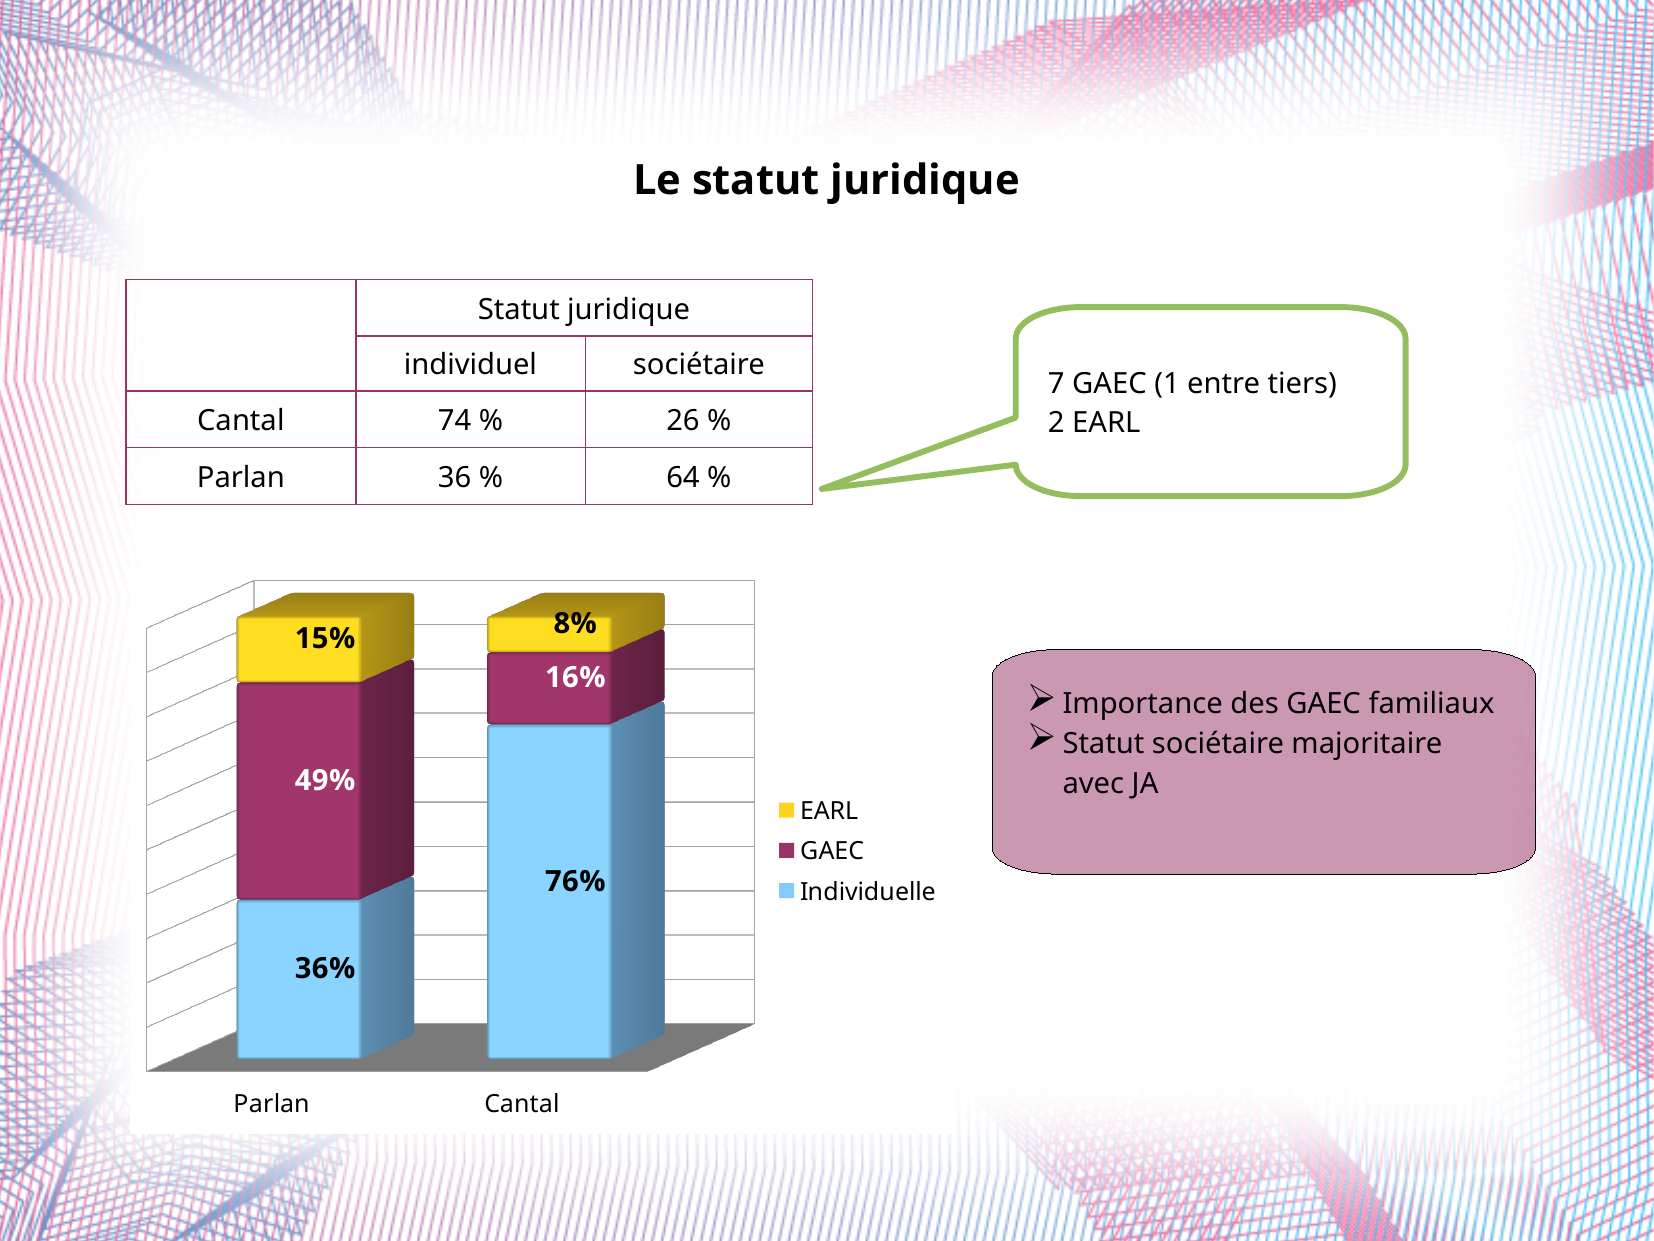

Le statut juridique
| | Statut juridique | |
| --- | --- | --- |
| | individuel | sociétaire |
| Cantal | 74 % | 26 % |
| Parlan | 36 % | 64 % |
7 GAEC (1 entre tiers)
2 EARL
[unsupported chart]
Importance des GAEC familiaux
Statut sociétaire majoritaire
avec JA